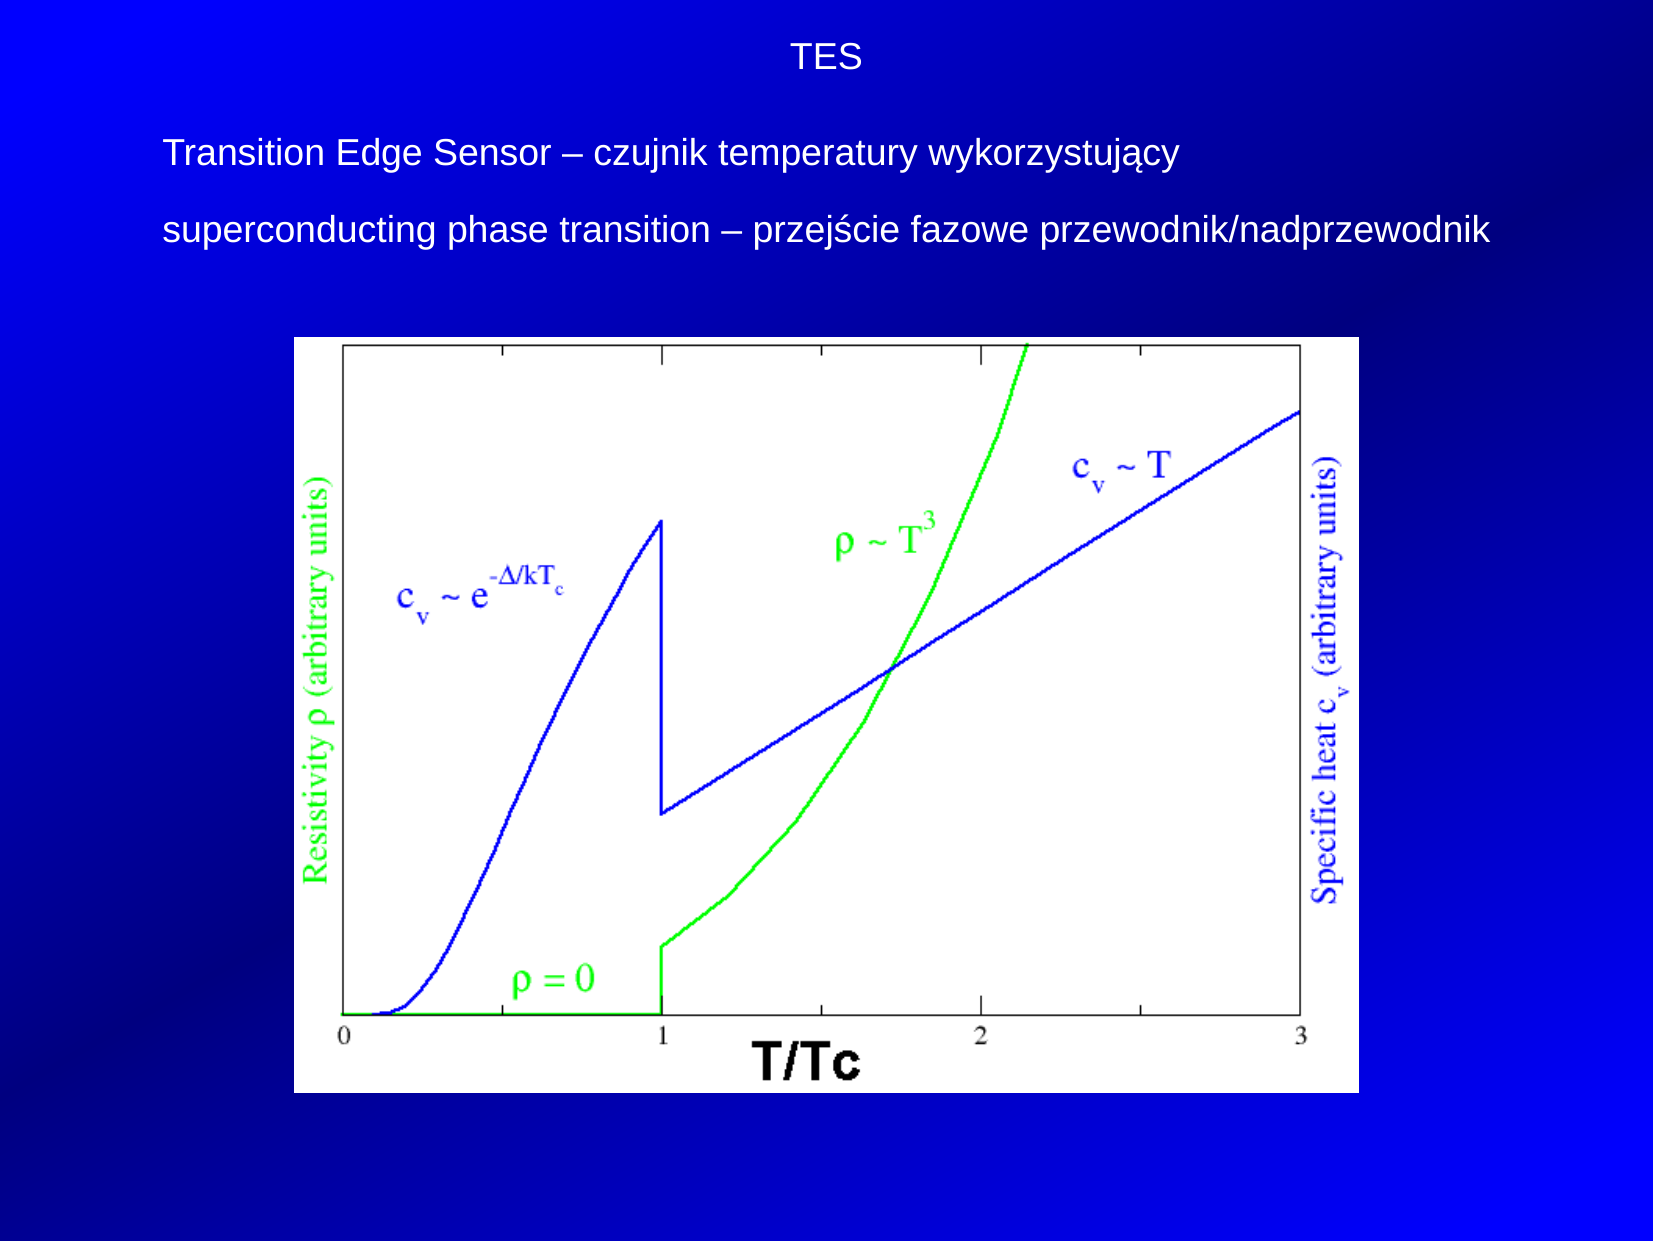

TES
Transition Edge Sensor – czujnik temperatury wykorzystujący
superconducting phase transition – przejście fazowe przewodnik/nadprzewodnik